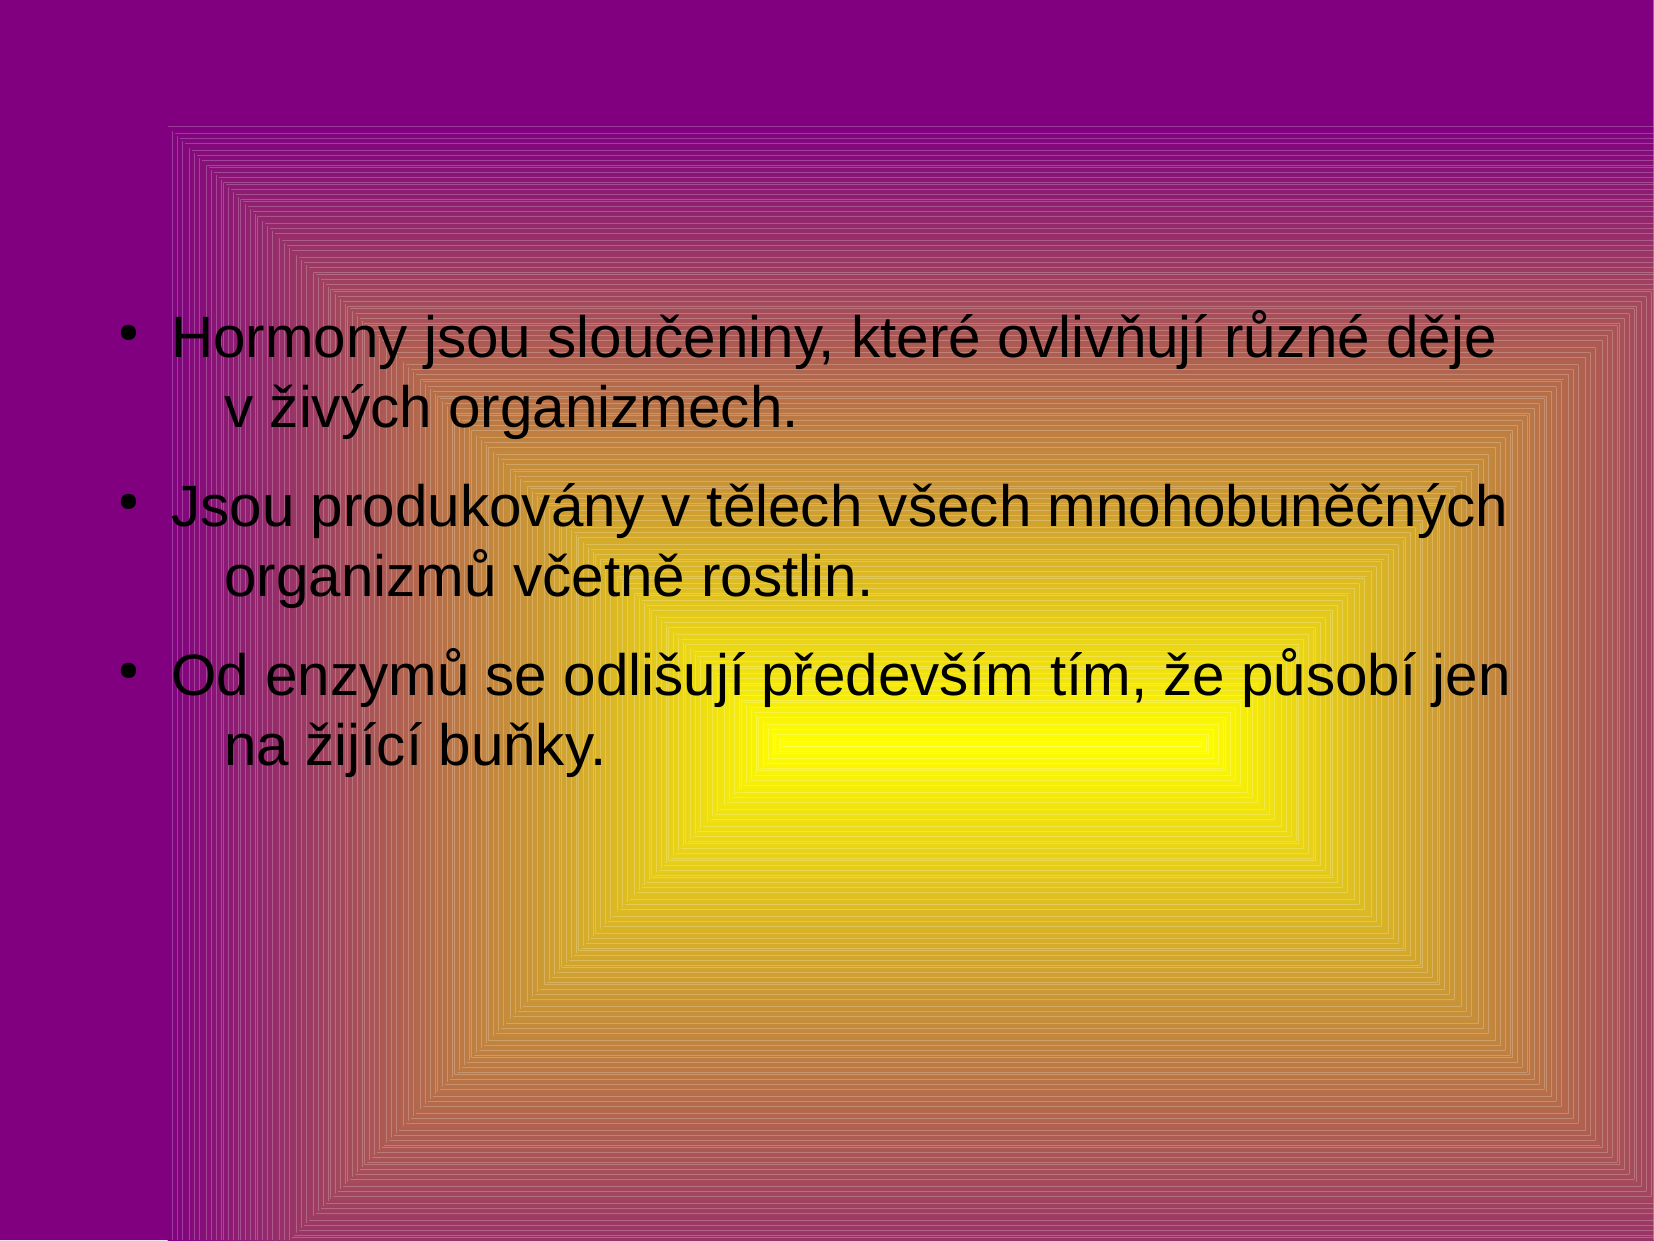

# Hormony jsou sloučeniny, které ovlivňují různé děje v živých organizmech.
Jsou produkovány v tělech všech mnohobuněčných organizmů včetně rostlin.
Od enzymů se odlišují především tím, že působí jen na žijící buňky.